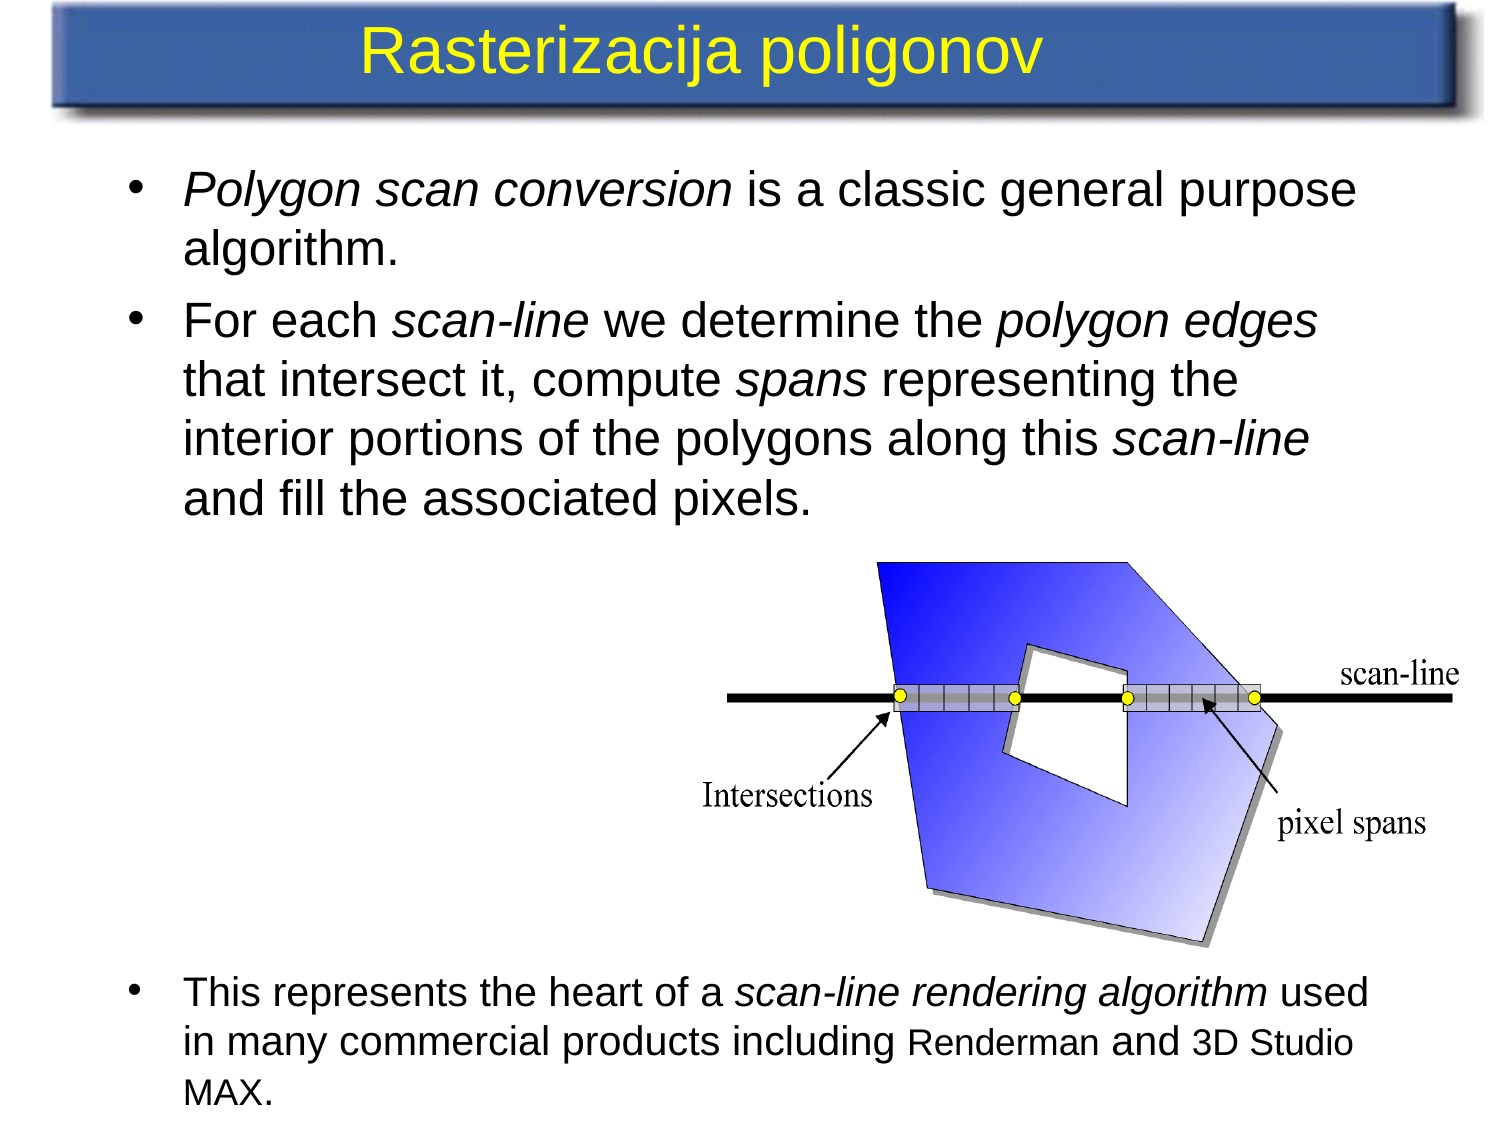

# Rasterizacija poligonov
Polygon scan conversion is a classic general purpose algorithm.
For each scan-line we determine the polygon edges that intersect it, compute spans representing the interior portions of the polygons along this scan-line and fill the associated pixels.
This represents the heart of a scan-line rendering algorithm used in many commercial products including Renderman and 3D Studio MAX.